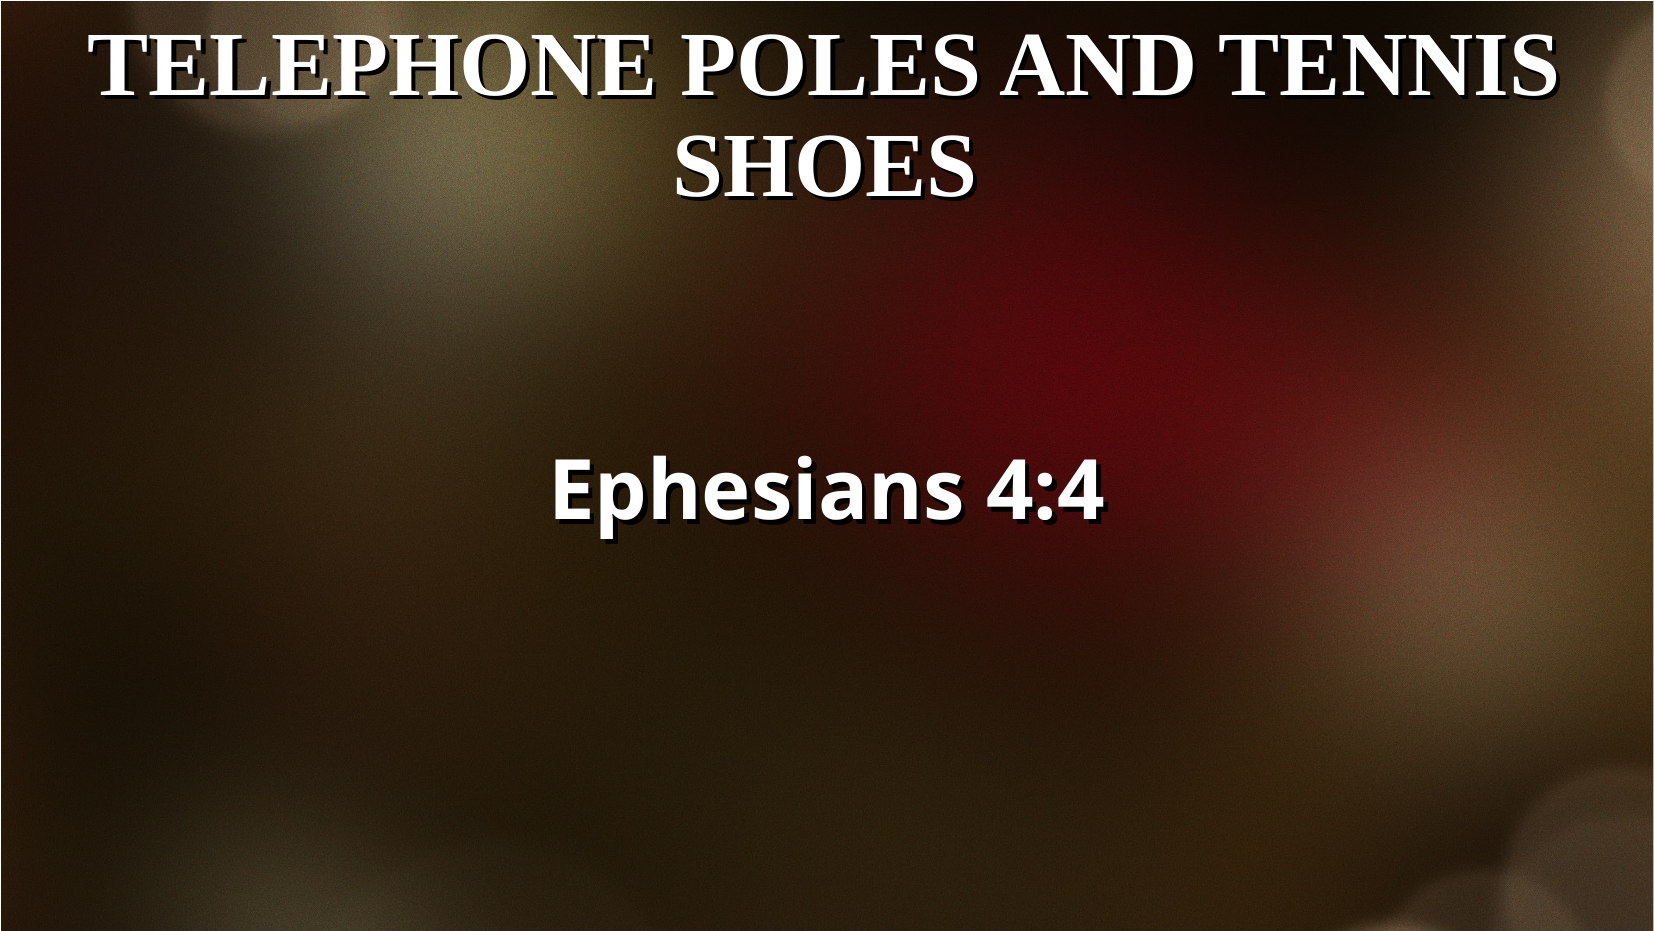

# TELEPHONE POLES AND TENNIS SHOES
Ephesians 4:4